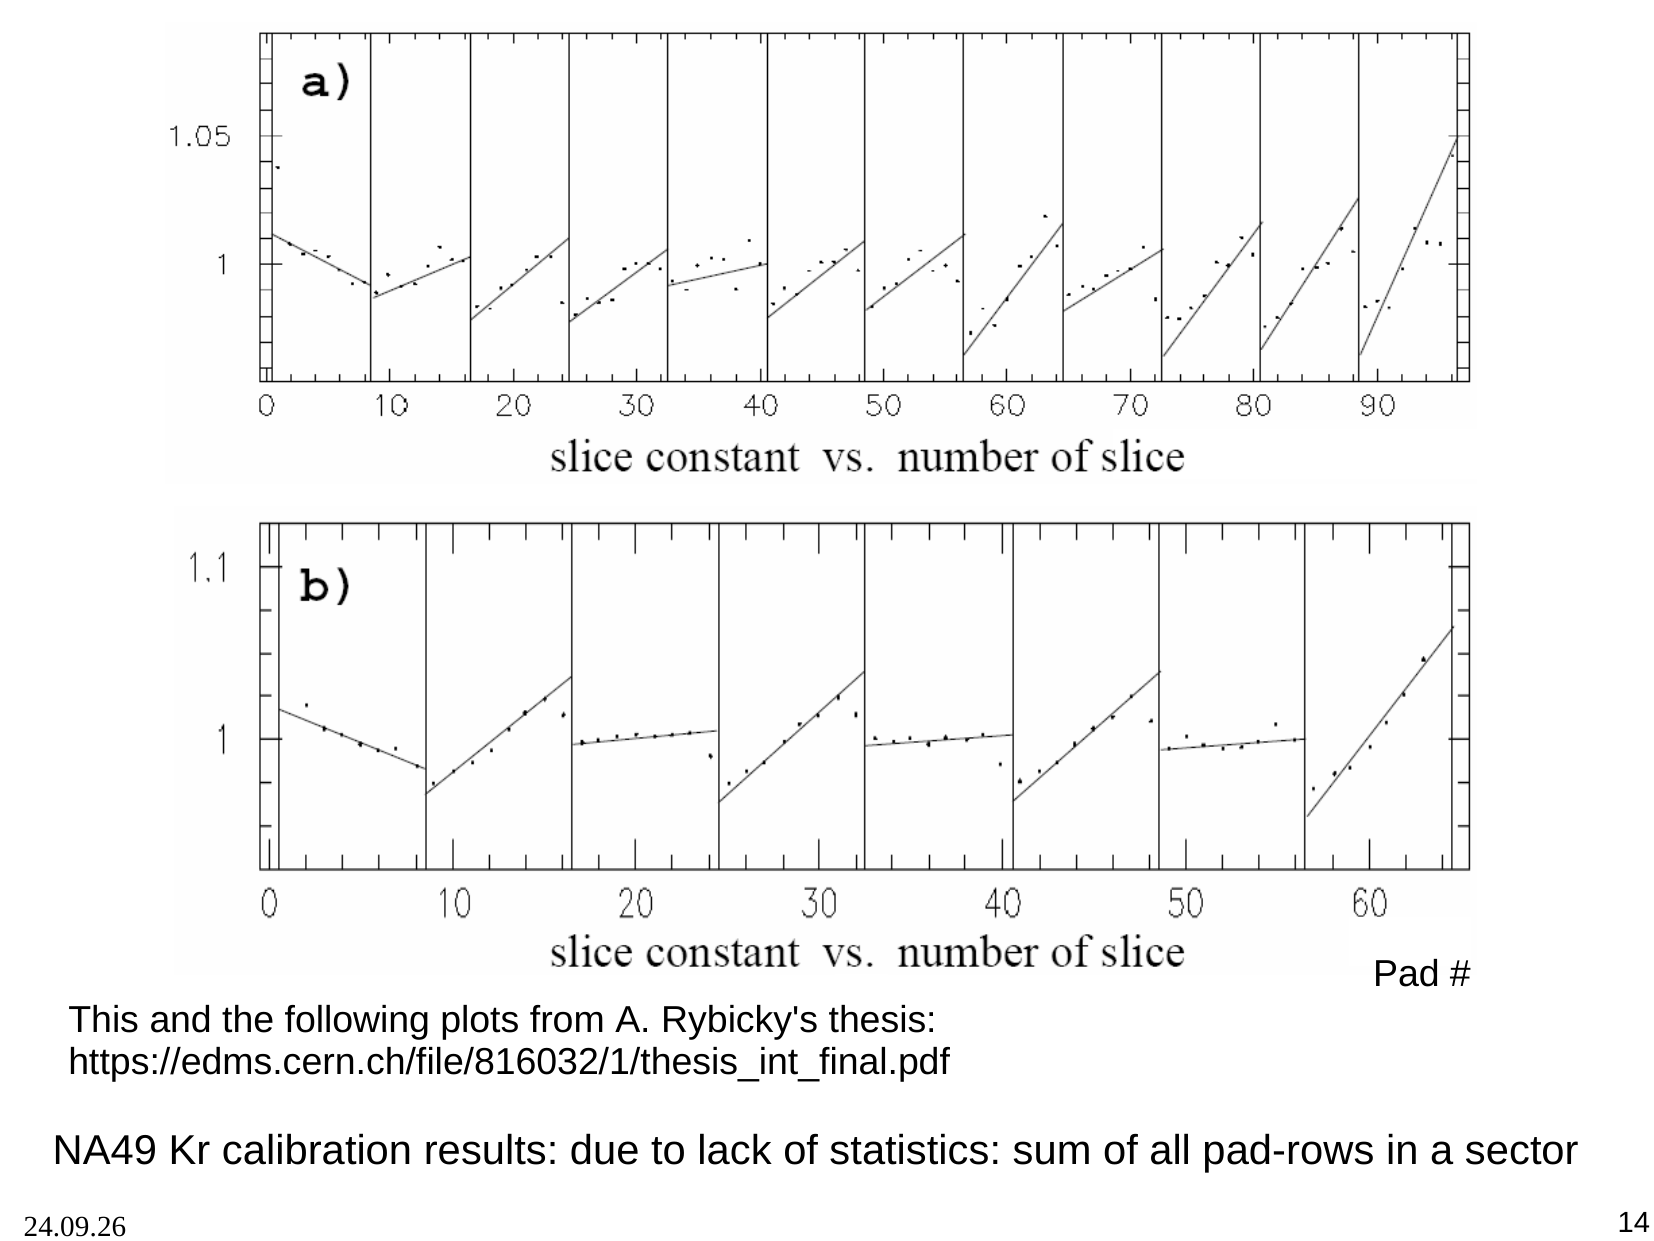

1 slice = 2 pads
Pad #
This and the following plots from A. Rybicky's thesis:
https://edms.cern.ch/file/816032/1/thesis_int_final.pdf
NA49 Kr calibration results: due to lack of statistics: sum of all pad-rows in a sector